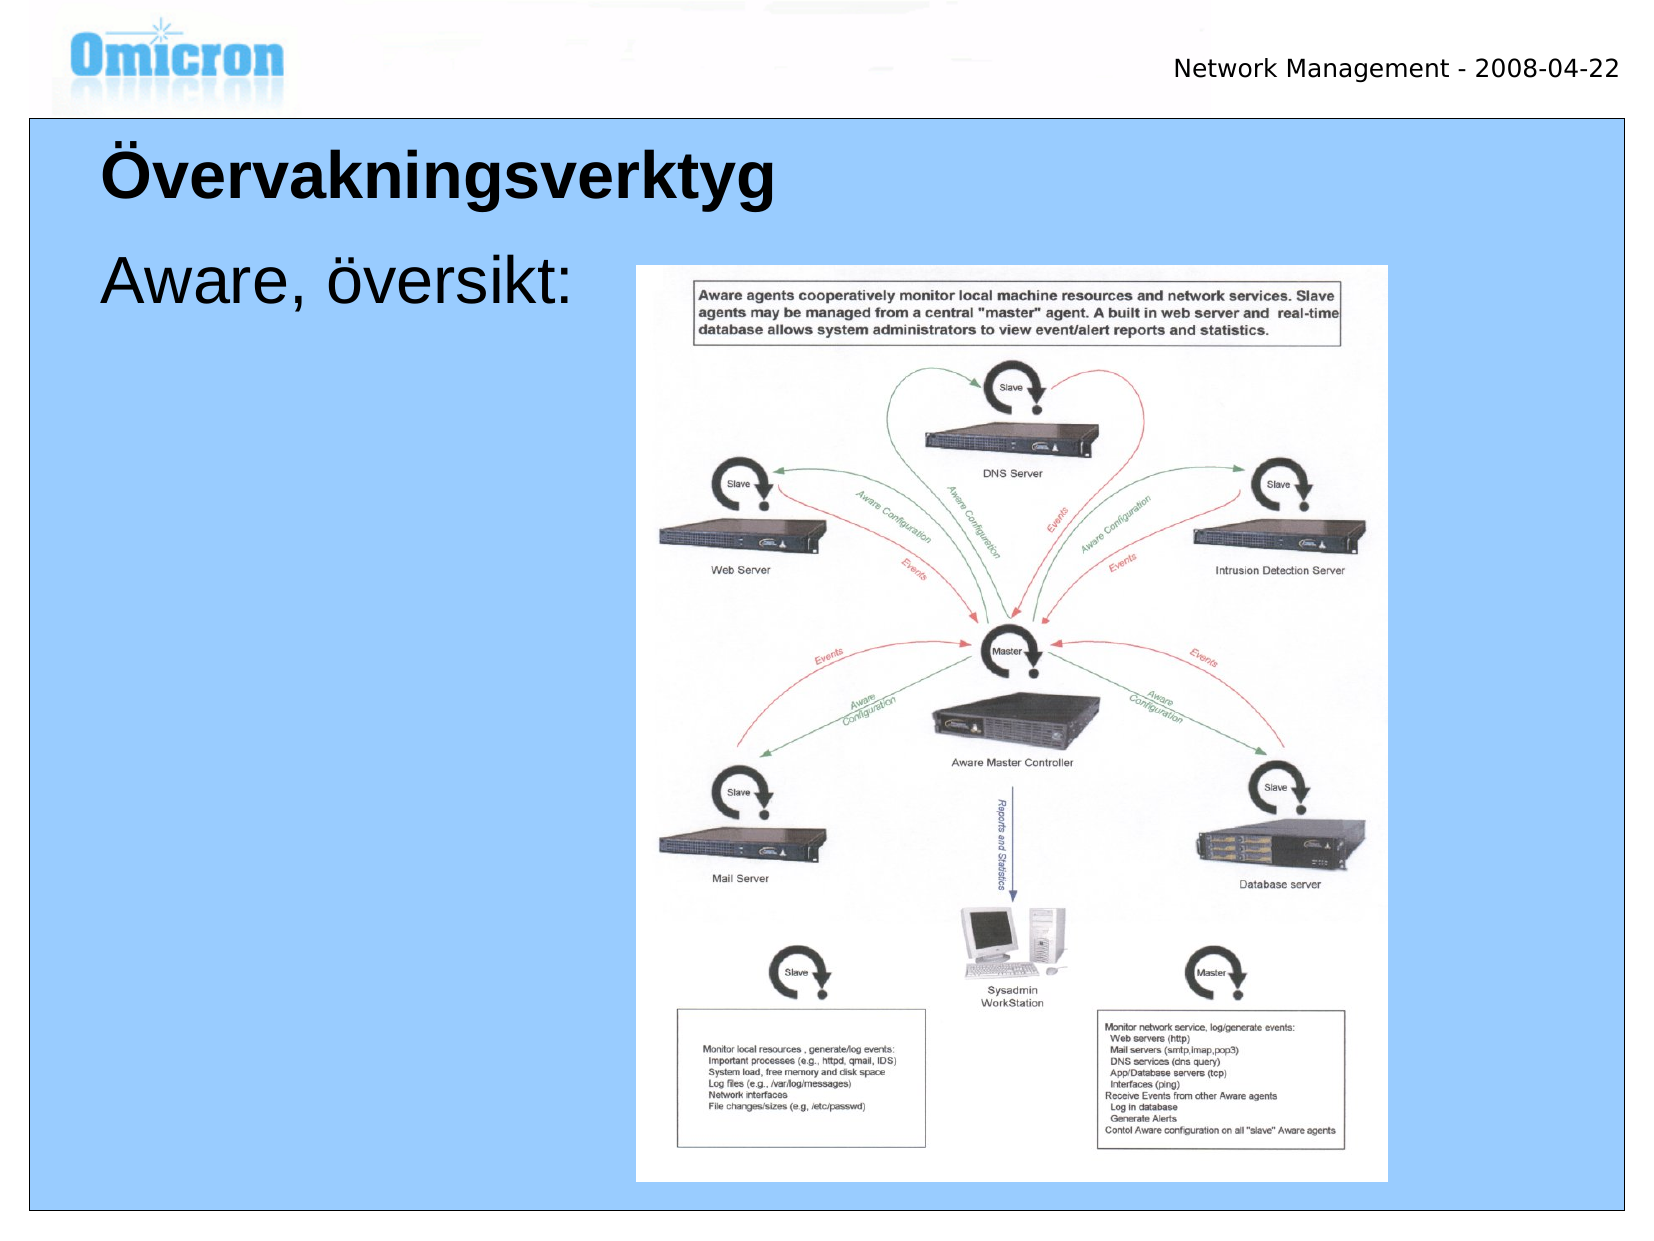

Network Management - 2008-04-22
Övervakningsverktyg
Aware, översikt:
#